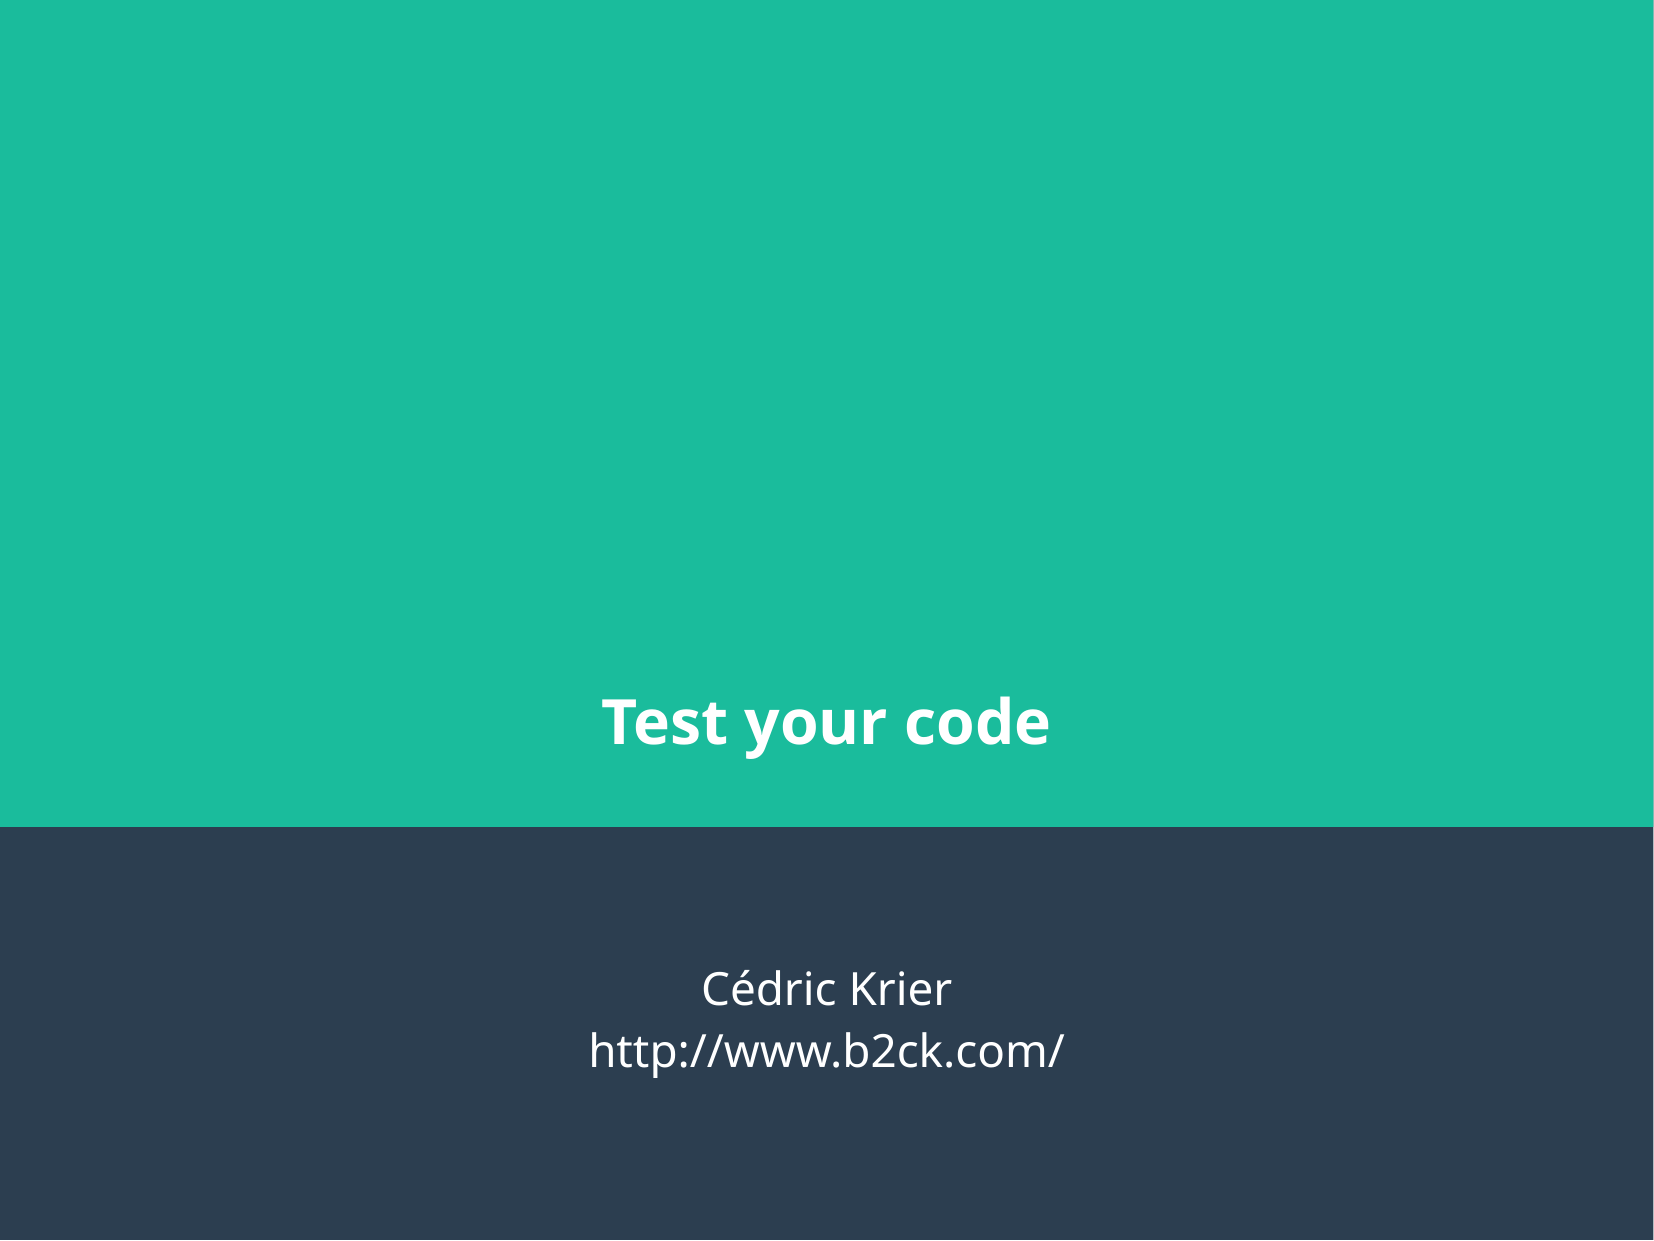

# Test your code
Cédric Krier
http://www.b2ck.com/